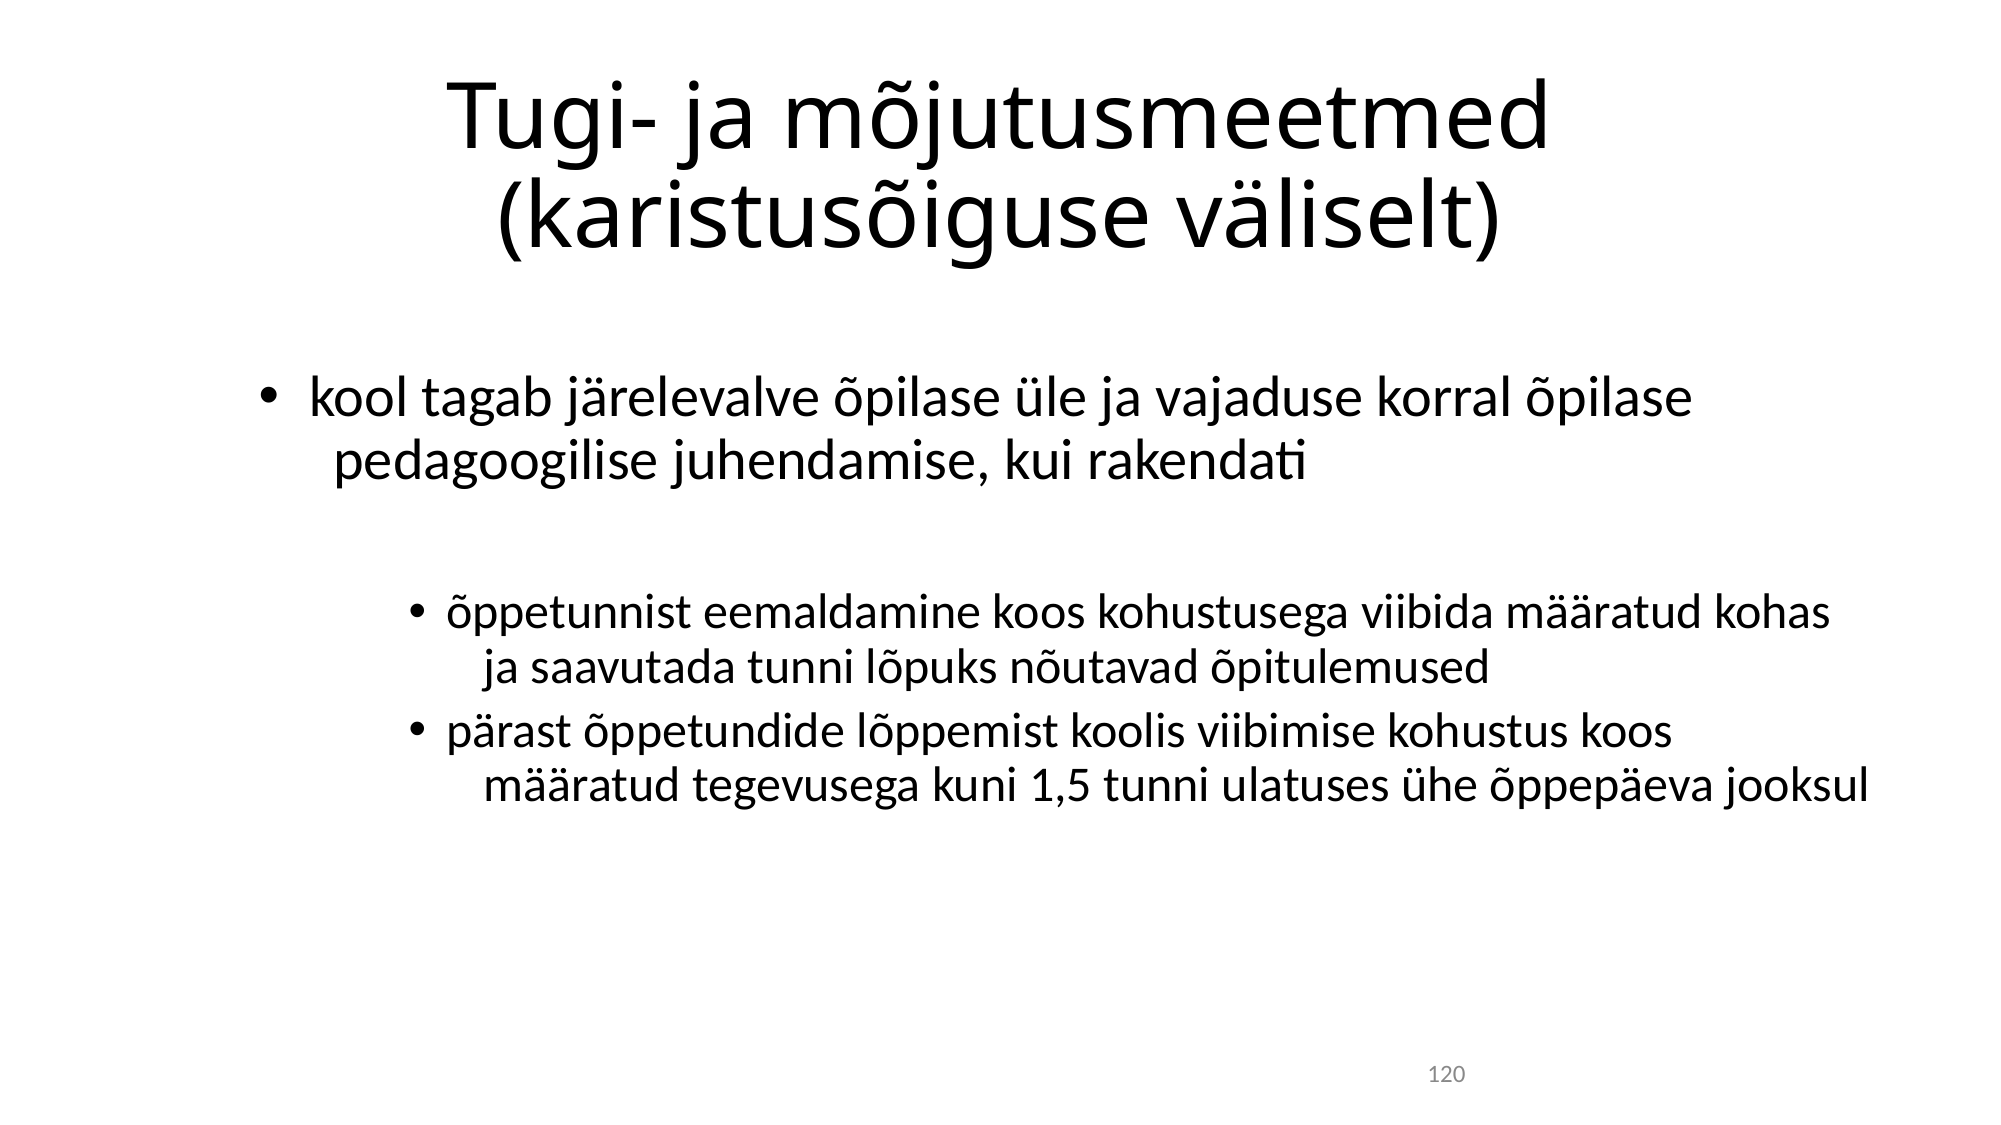

# Tugi- ja mõjutusmeetmed (karistusõiguse väliselt)
 kool tagab järelevalve õpilase üle ja vajaduse korral õpilase pedagoogilise juhendamise, kui rakendati
õppetunnist eemaldamine koos kohustusega viibida määratud kohas ja saavutada tunni lõpuks nõutavad õpitulemused
pärast õppetundide lõppemist koolis viibimise kohustus koos määratud tegevusega kuni 1,5 tunni ulatuses ühe õppepäeva jooksul